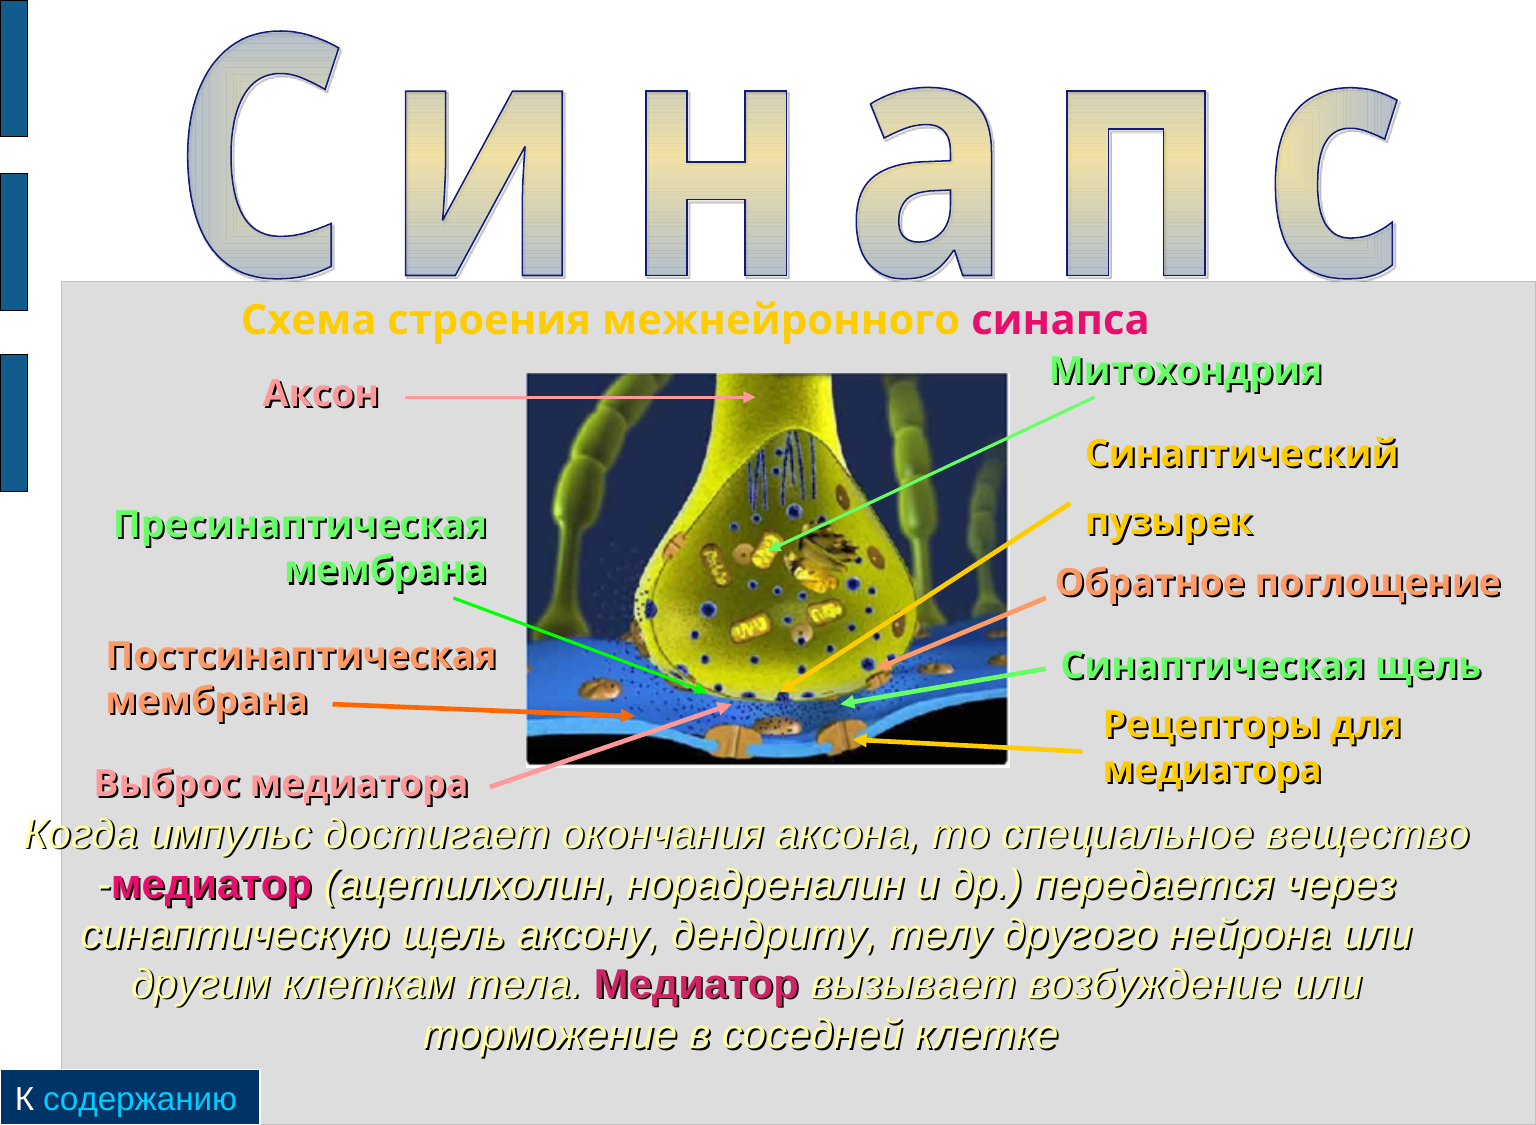

Синапс
Схема строения межнейронного синапса
Митохондрия
Аксон
Синаптический
пузырек
Пресинаптическая мембрана
Обратное поглощение
Постсинаптическая мембрана
Синаптическая щель
Рецепторы для медиатора
Выброс медиатора
Когда импульс достигает окончания аксона, то специальное вещество -медиатор (ацетилхолин, норадреналин и др.) передается через синаптическую щель аксону, дендриту, телу другого нейрона или другим клеткам тела. Медиатор вызывает возбуждение или торможение в соседней клетке
К содержанию